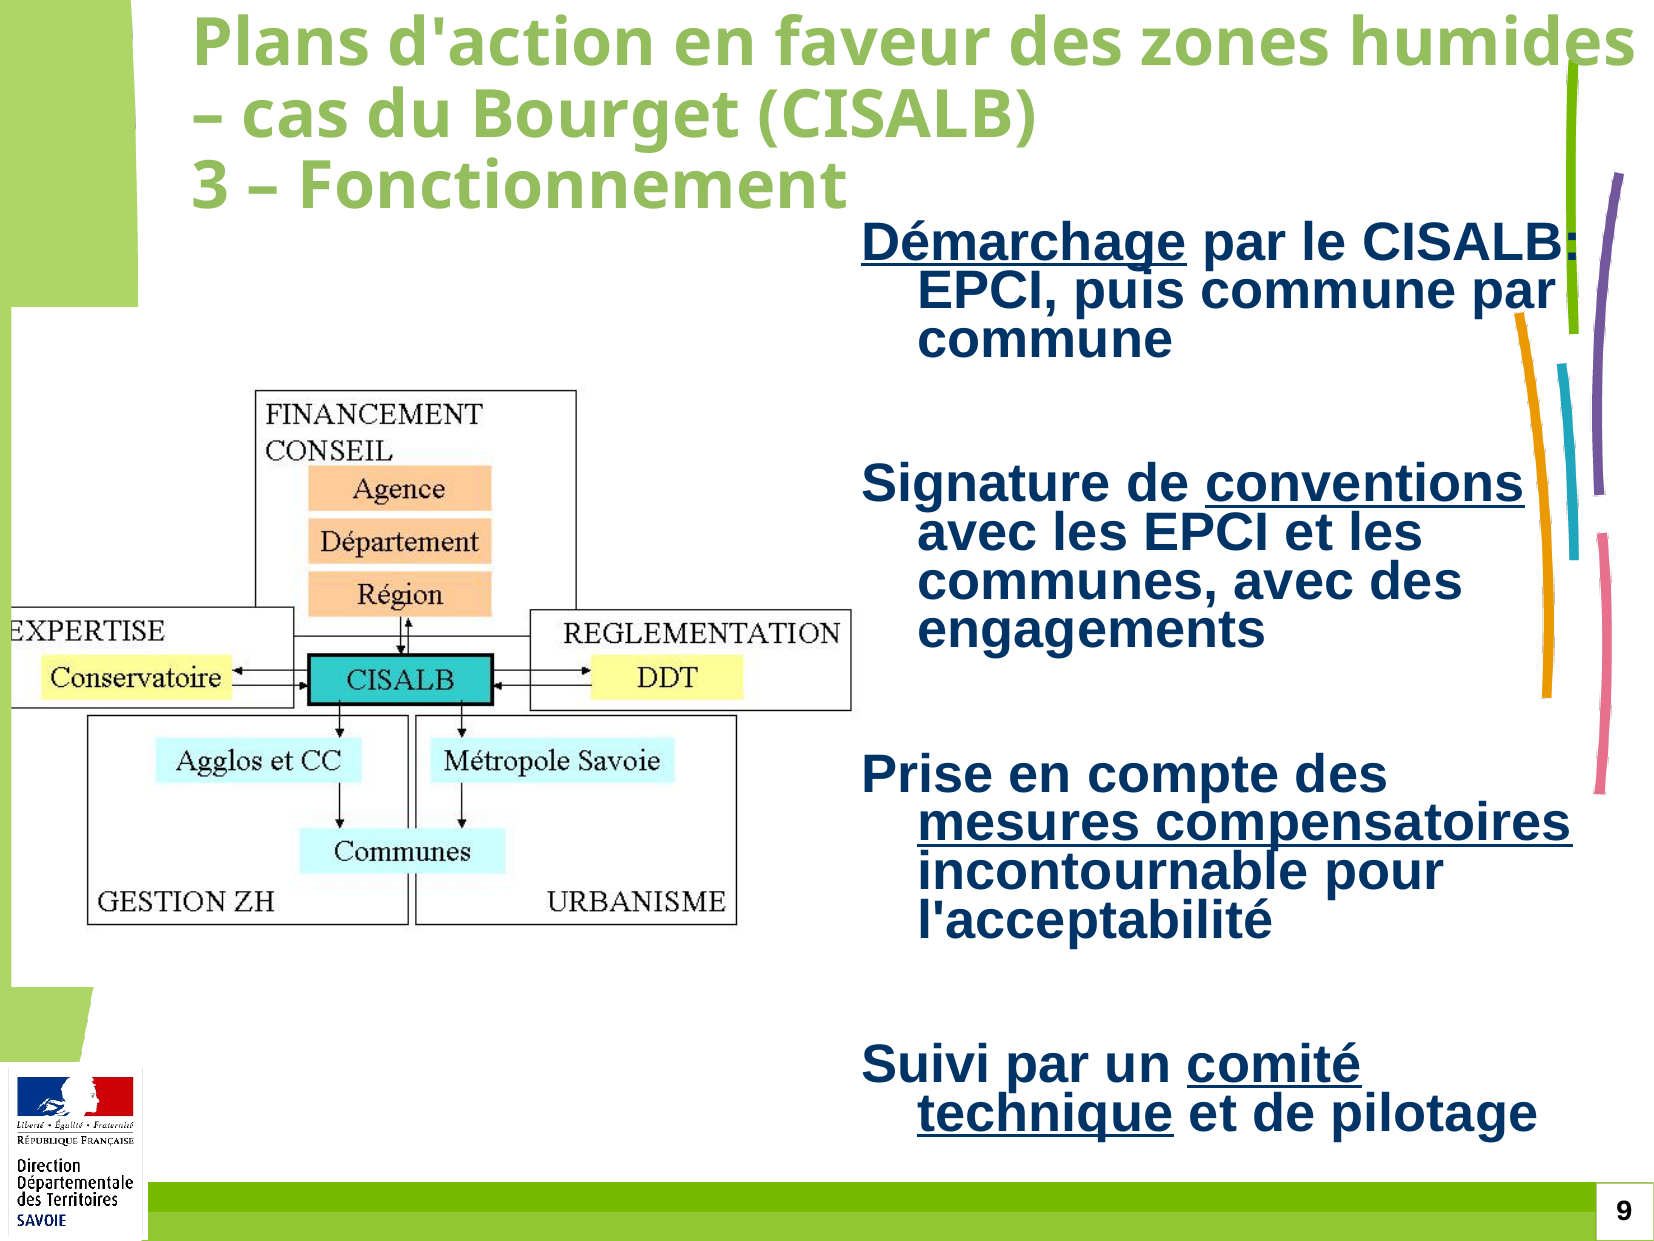

# Plans d'action en faveur des zones humides – cas du Bourget (CISALB) 3 – Fonctionnement
Démarchage par le CISALB: EPCI, puis commune par commune
Signature de conventions avec les EPCI et les communes, avec des engagements
Prise en compte des mesures compensatoires incontournable pour l'acceptabilité
Suivi par un comité technique et de pilotage